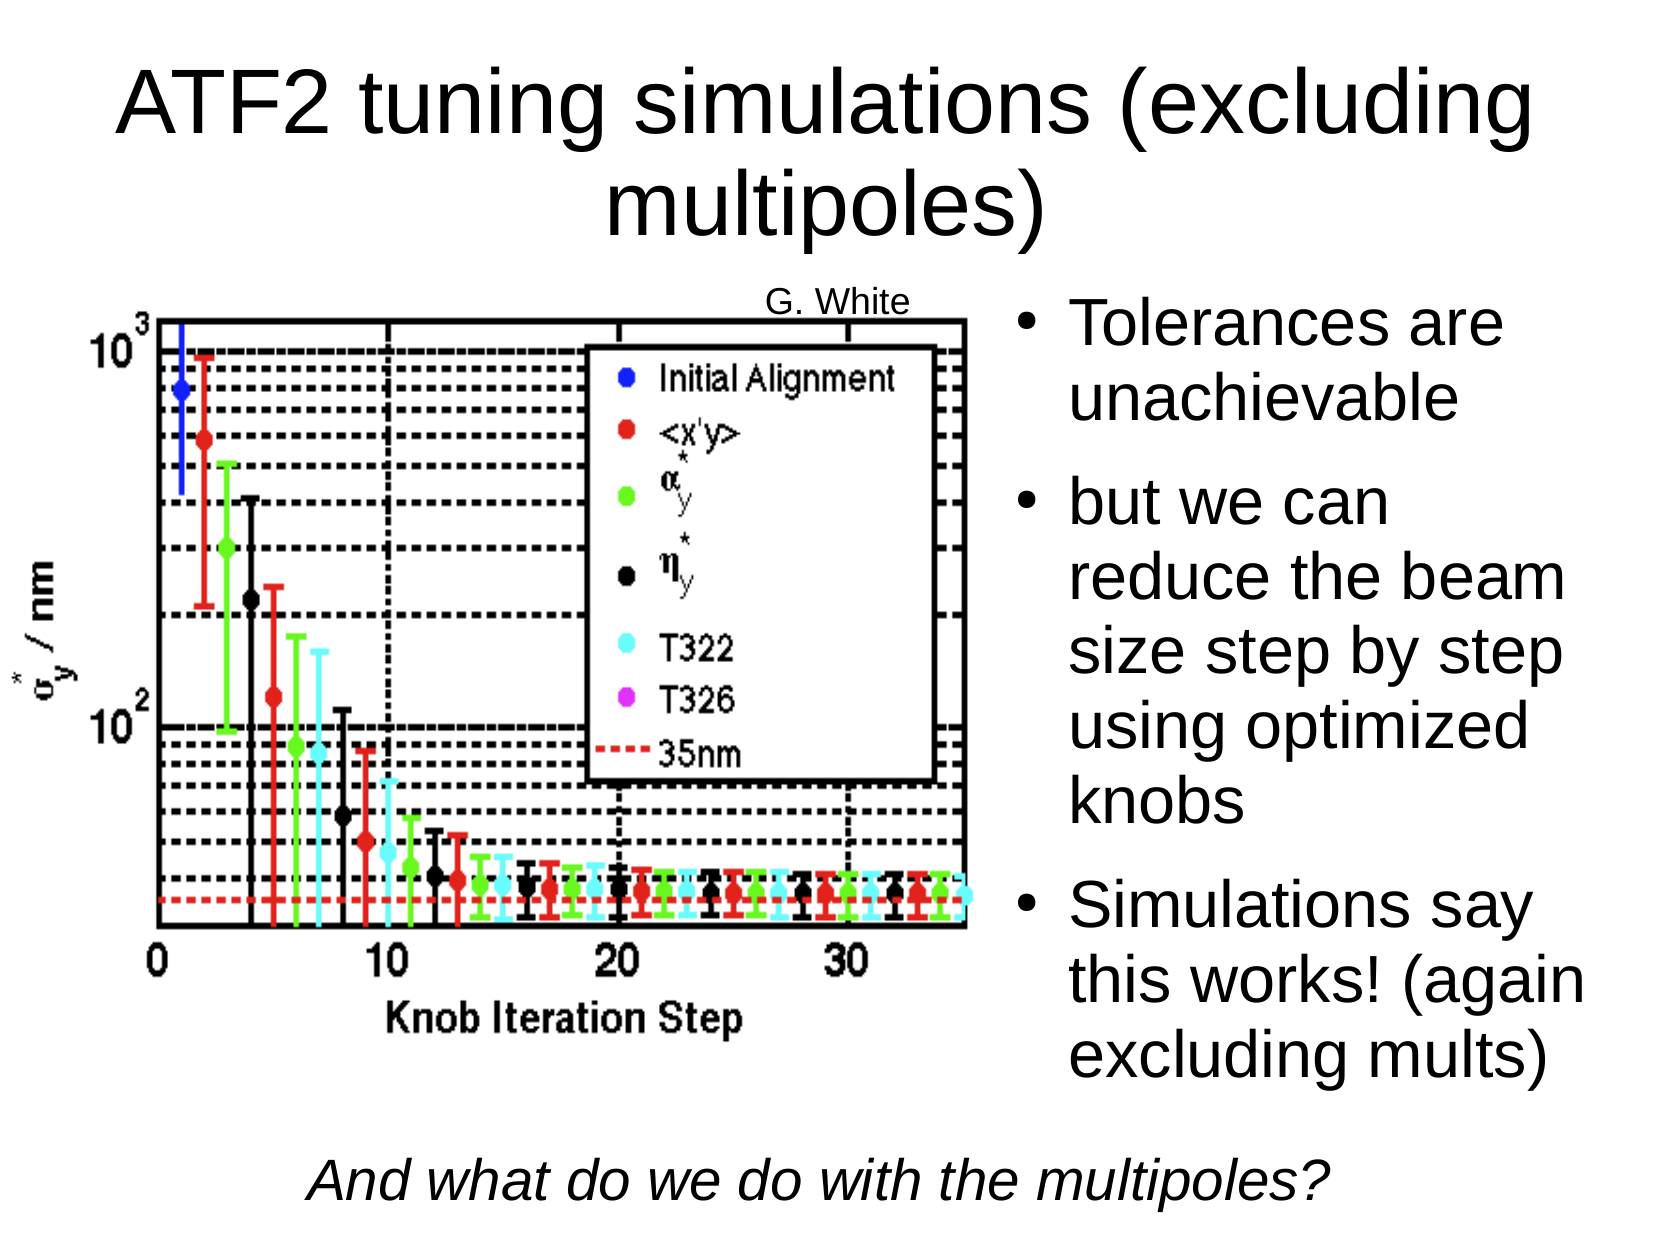

# ATF2 tuning simulations (excluding multipoles)
G. White
Tolerances are unachievable
but we can reduce the beam size step by step using optimized knobs
Simulations say this works! (again excluding mults)
And what do we do with the multipoles?